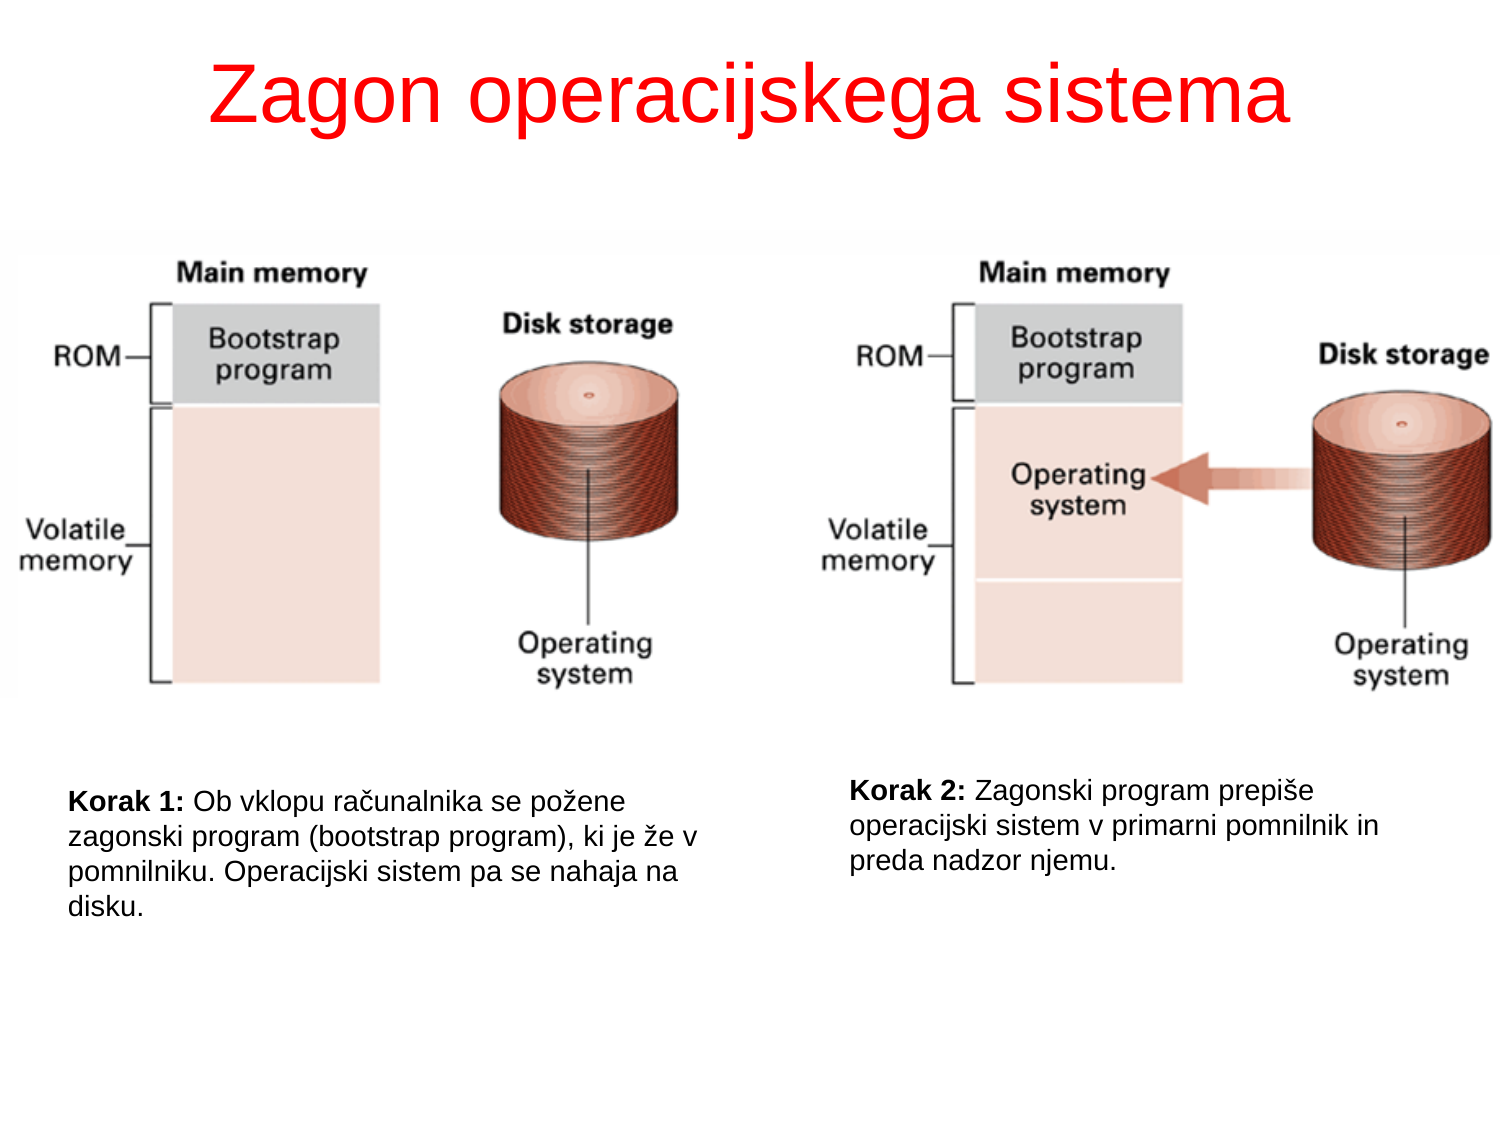

# Zagon operacijskega sistema
Korak 2: Zagonski program prepiše operacijski sistem v primarni pomnilnik in preda nadzor njemu.
Korak 1: Ob vklopu računalnika se požene zagonski program (bootstrap program), ki je že v pomnilniku. Operacijski sistem pa se nahaja na disku.